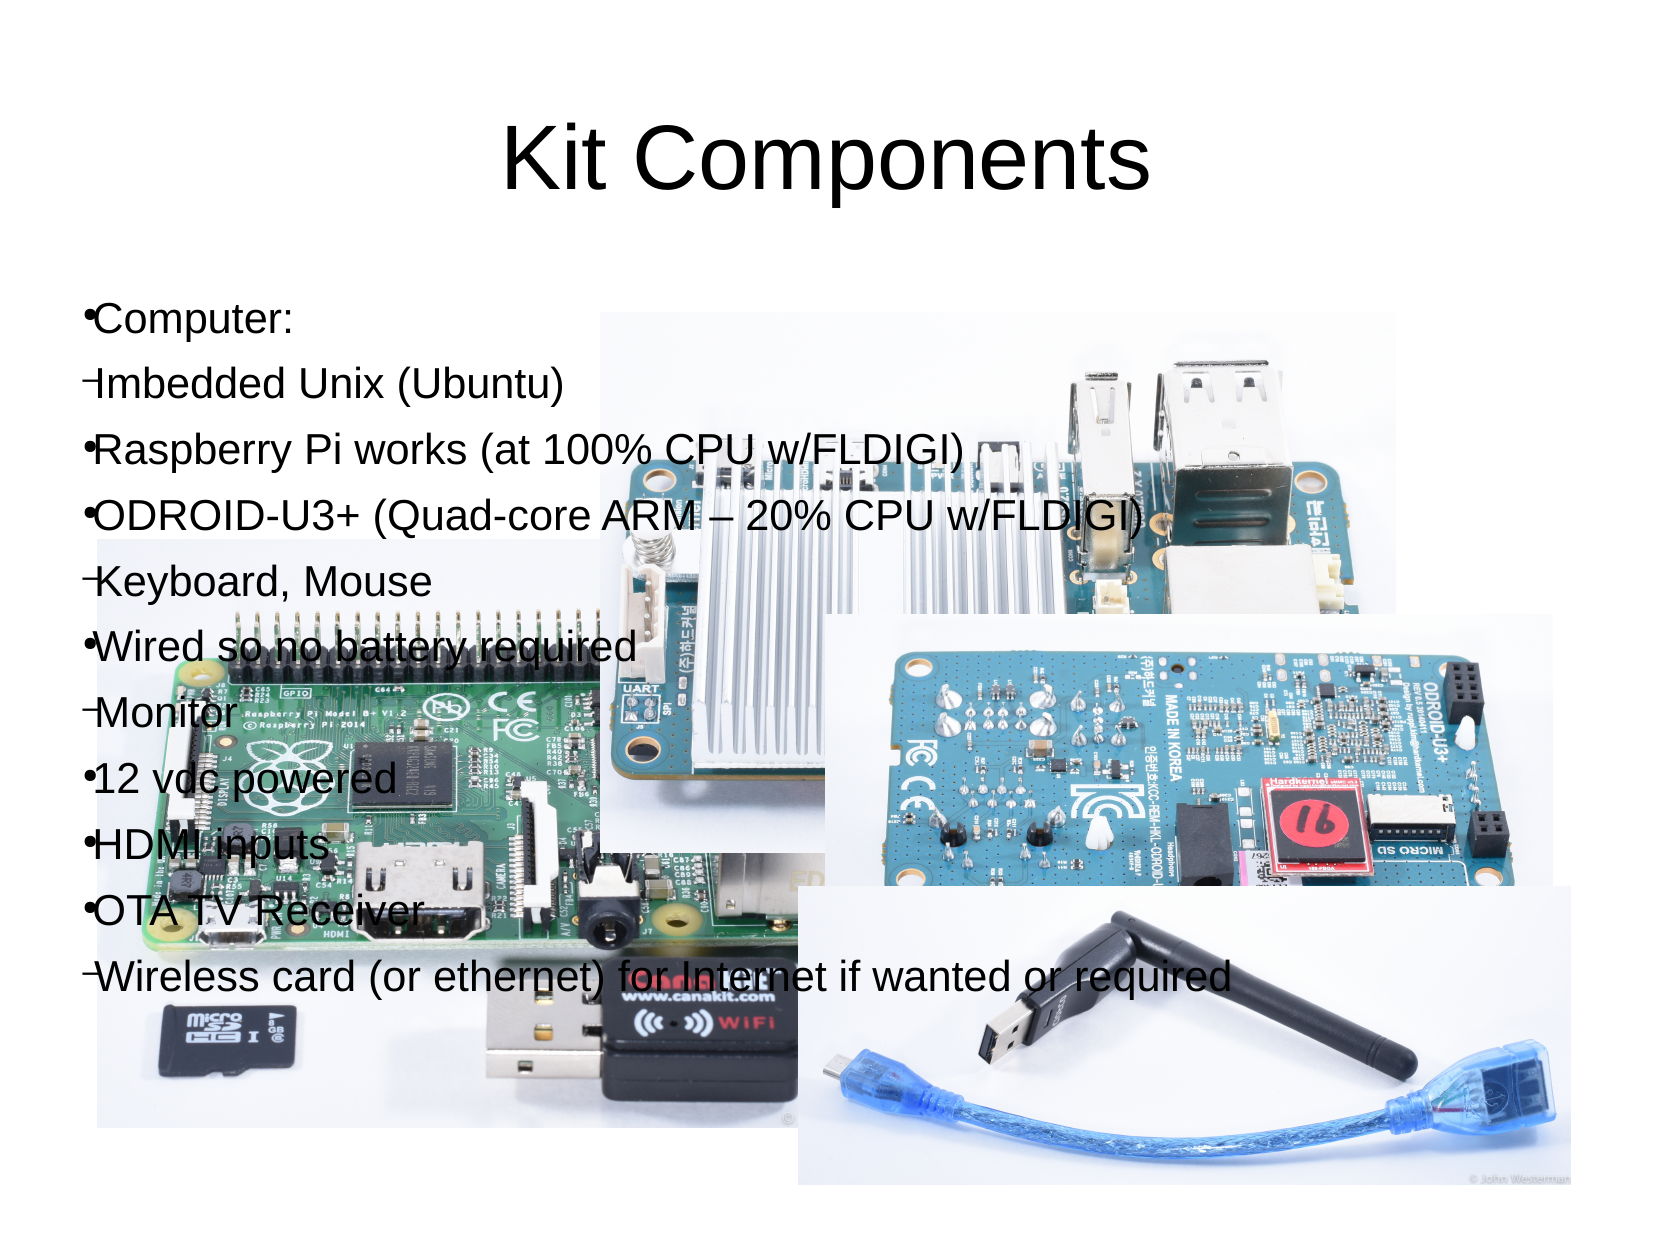

# Kit Components
Computer:
Imbedded Unix (Ubuntu)
Raspberry Pi works (at 100% CPU w/FLDIGI)
ODROID-U3+ (Quad-core ARM – 20% CPU w/FLDIGI)
Keyboard, Mouse
Wired so no battery required
Monitor
12 vdc powered
HDMI inputs
OTA TV Receiver
Wireless card (or ethernet) for Internet if wanted or required